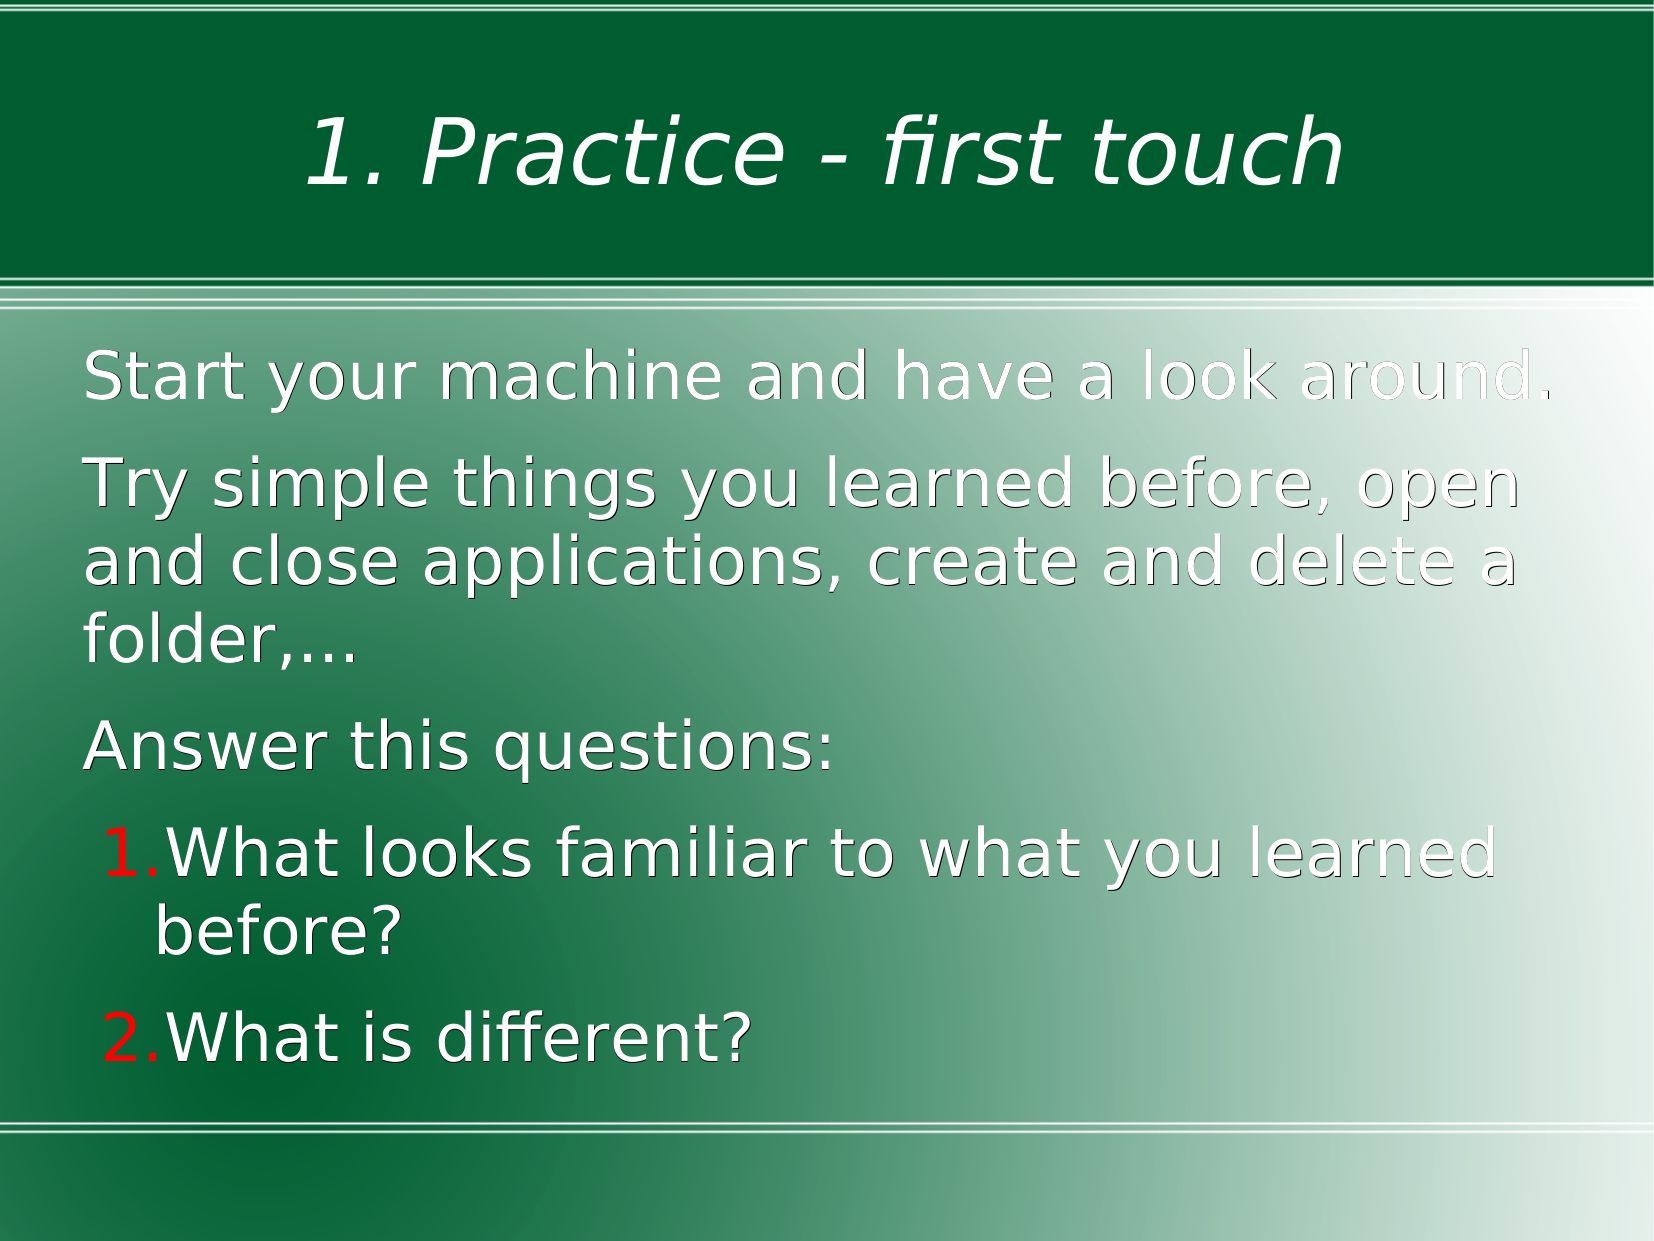

# 1. Practice - first touch
Start your machine and have a look around.
Try simple things you learned before, open and close applications, create and delete a folder,...
Answer this questions:
What looks familiar to what you learned before?
What is different?